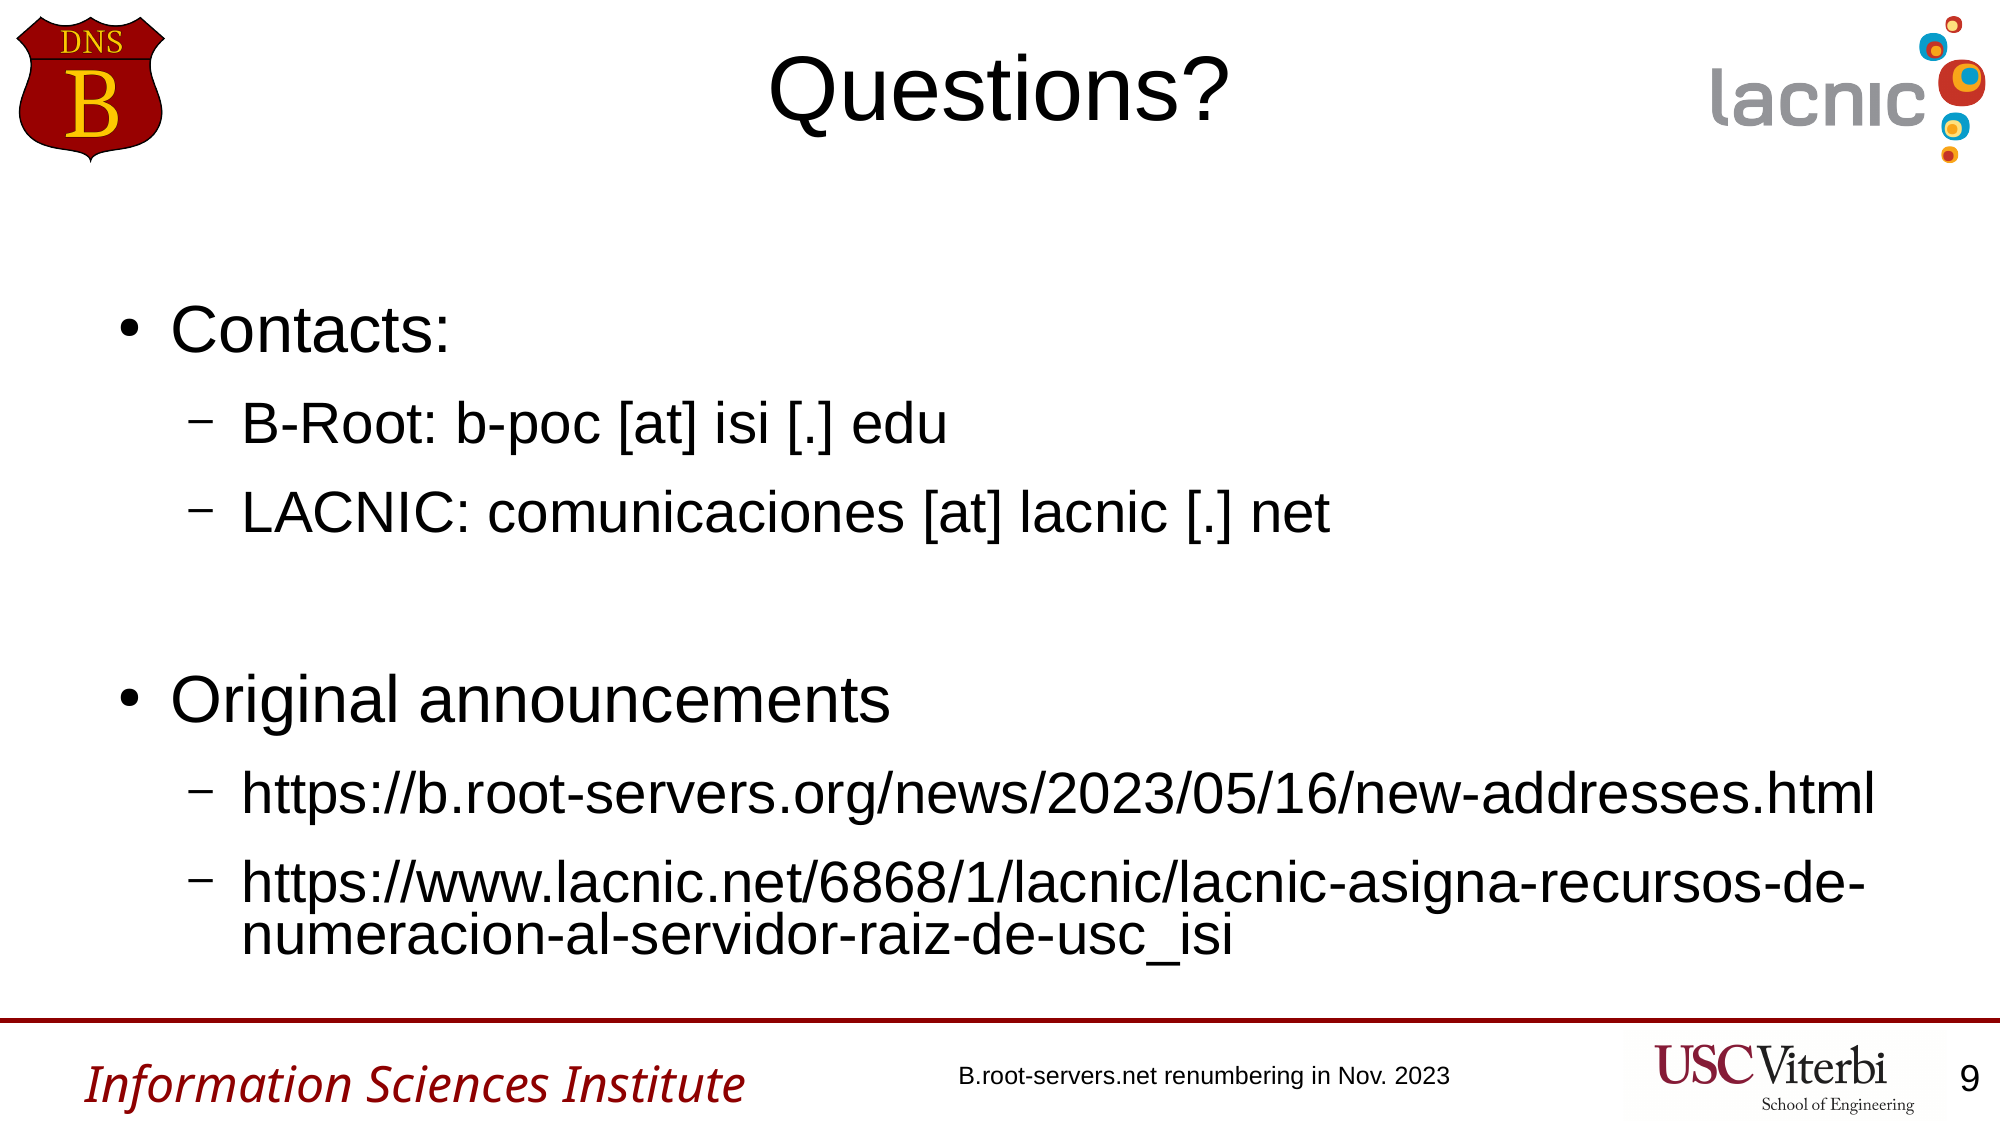

# Questions?
Contacts:
B-Root: b-poc [at] isi [.] edu
LACNIC: comunicaciones [at] lacnic [.] net
Original announcements
https://b.root-servers.org/news/2023/05/16/new-addresses.html
https://www.lacnic.net/6868/1/lacnic/lacnic-asigna-recursos-de-numeracion-al-servidor-raiz-de-usc_isi